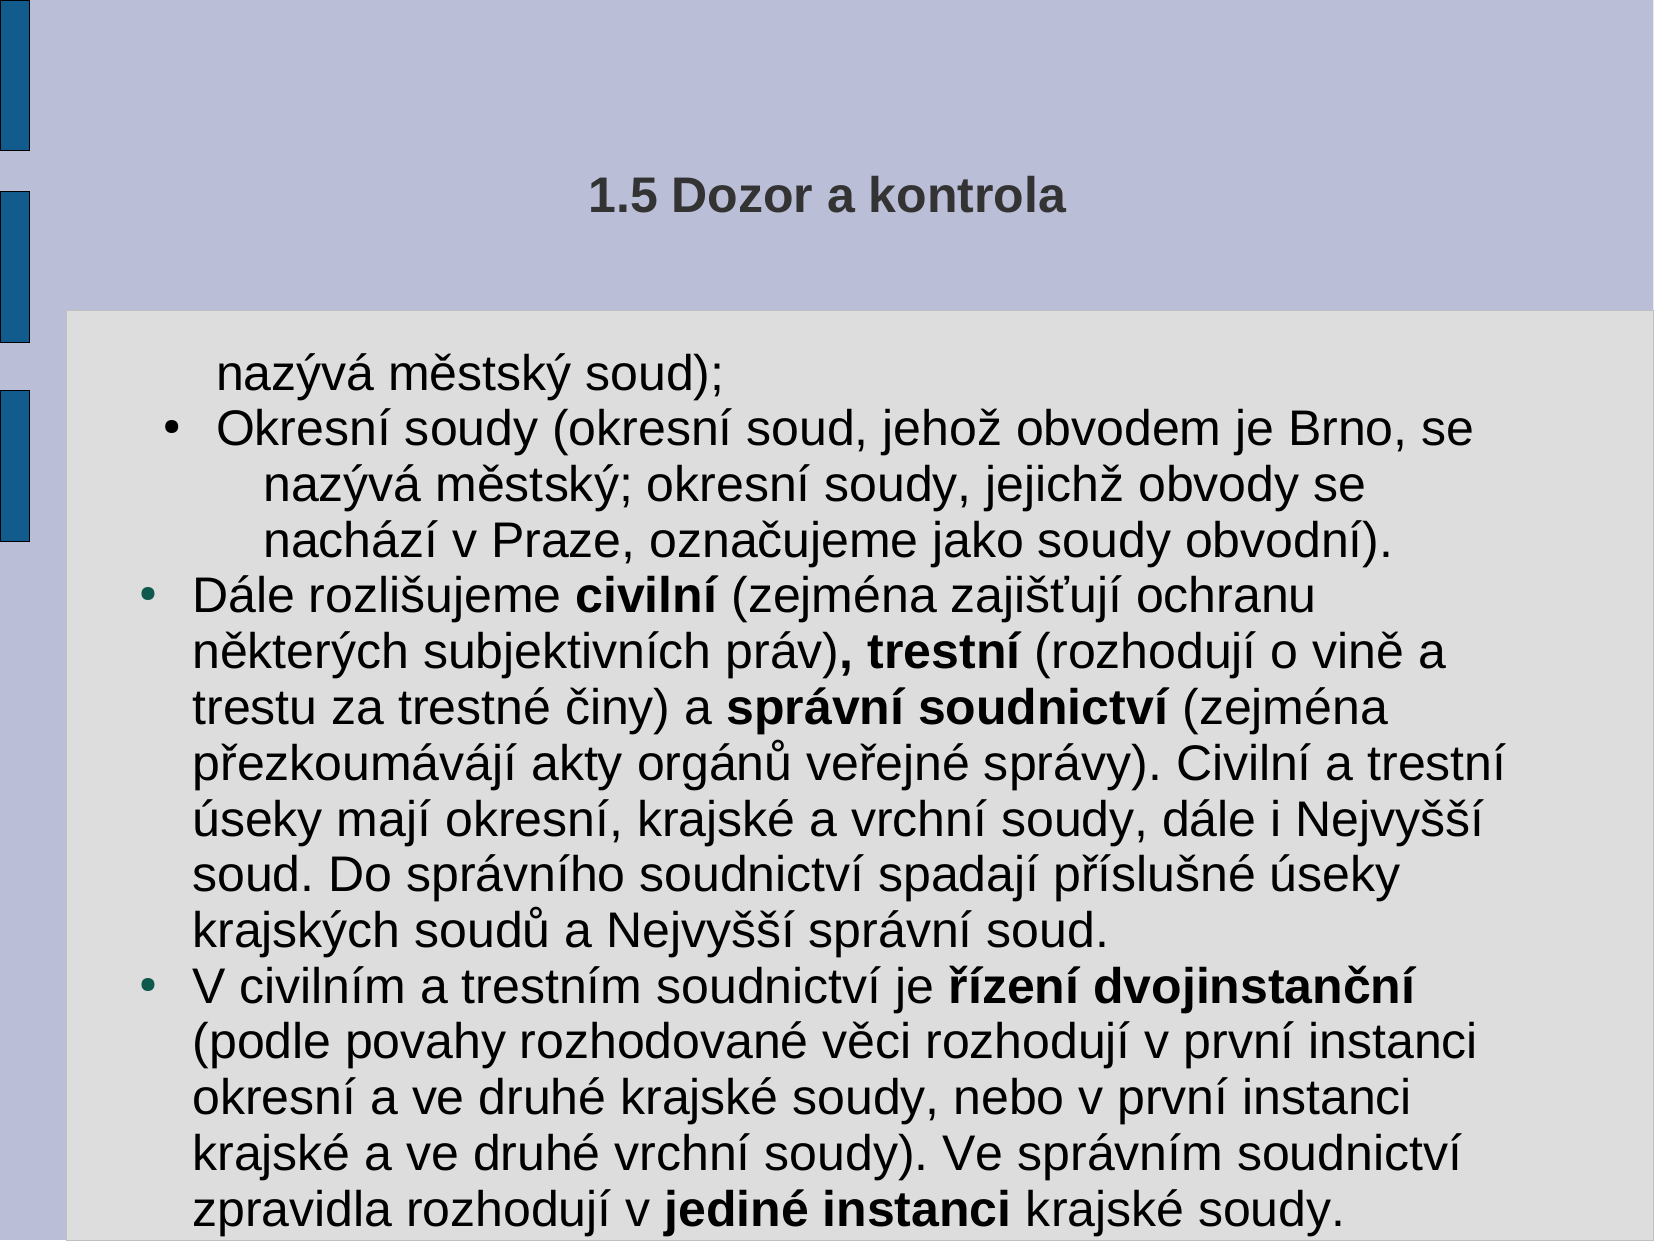

# 1.5 Dozor a kontrola
nazývá městský soud);
Okresní soudy (okresní soud, jehož obvodem je Brno, se nazývá městský; okresní soudy, jejichž obvody se nachází v Praze, označujeme jako soudy obvodní).
Dále rozlišujeme civilní (zejména zajišťují ochranu některých subjektivních práv), trestní (rozhodují o vině a trestu za trestné činy) a správní soudnictví (zejména přezkoumávájí akty orgánů veřejné správy). Civilní a trestní úseky mají okresní, krajské a vrchní soudy, dále i Nejvyšší soud. Do správního soudnictví spadají příslušné úseky krajských soudů a Nejvyšší správní soud.
V civilním a trestním soudnictví je řízení dvojinstanční (podle povahy rozhodované věci rozhodují v první instanci okresní a ve druhé krajské soudy, nebo v první instanci krajské a ve druhé vrchní soudy). Ve správním soudnictví zpravidla rozhodují v jediné instanci krajské soudy.